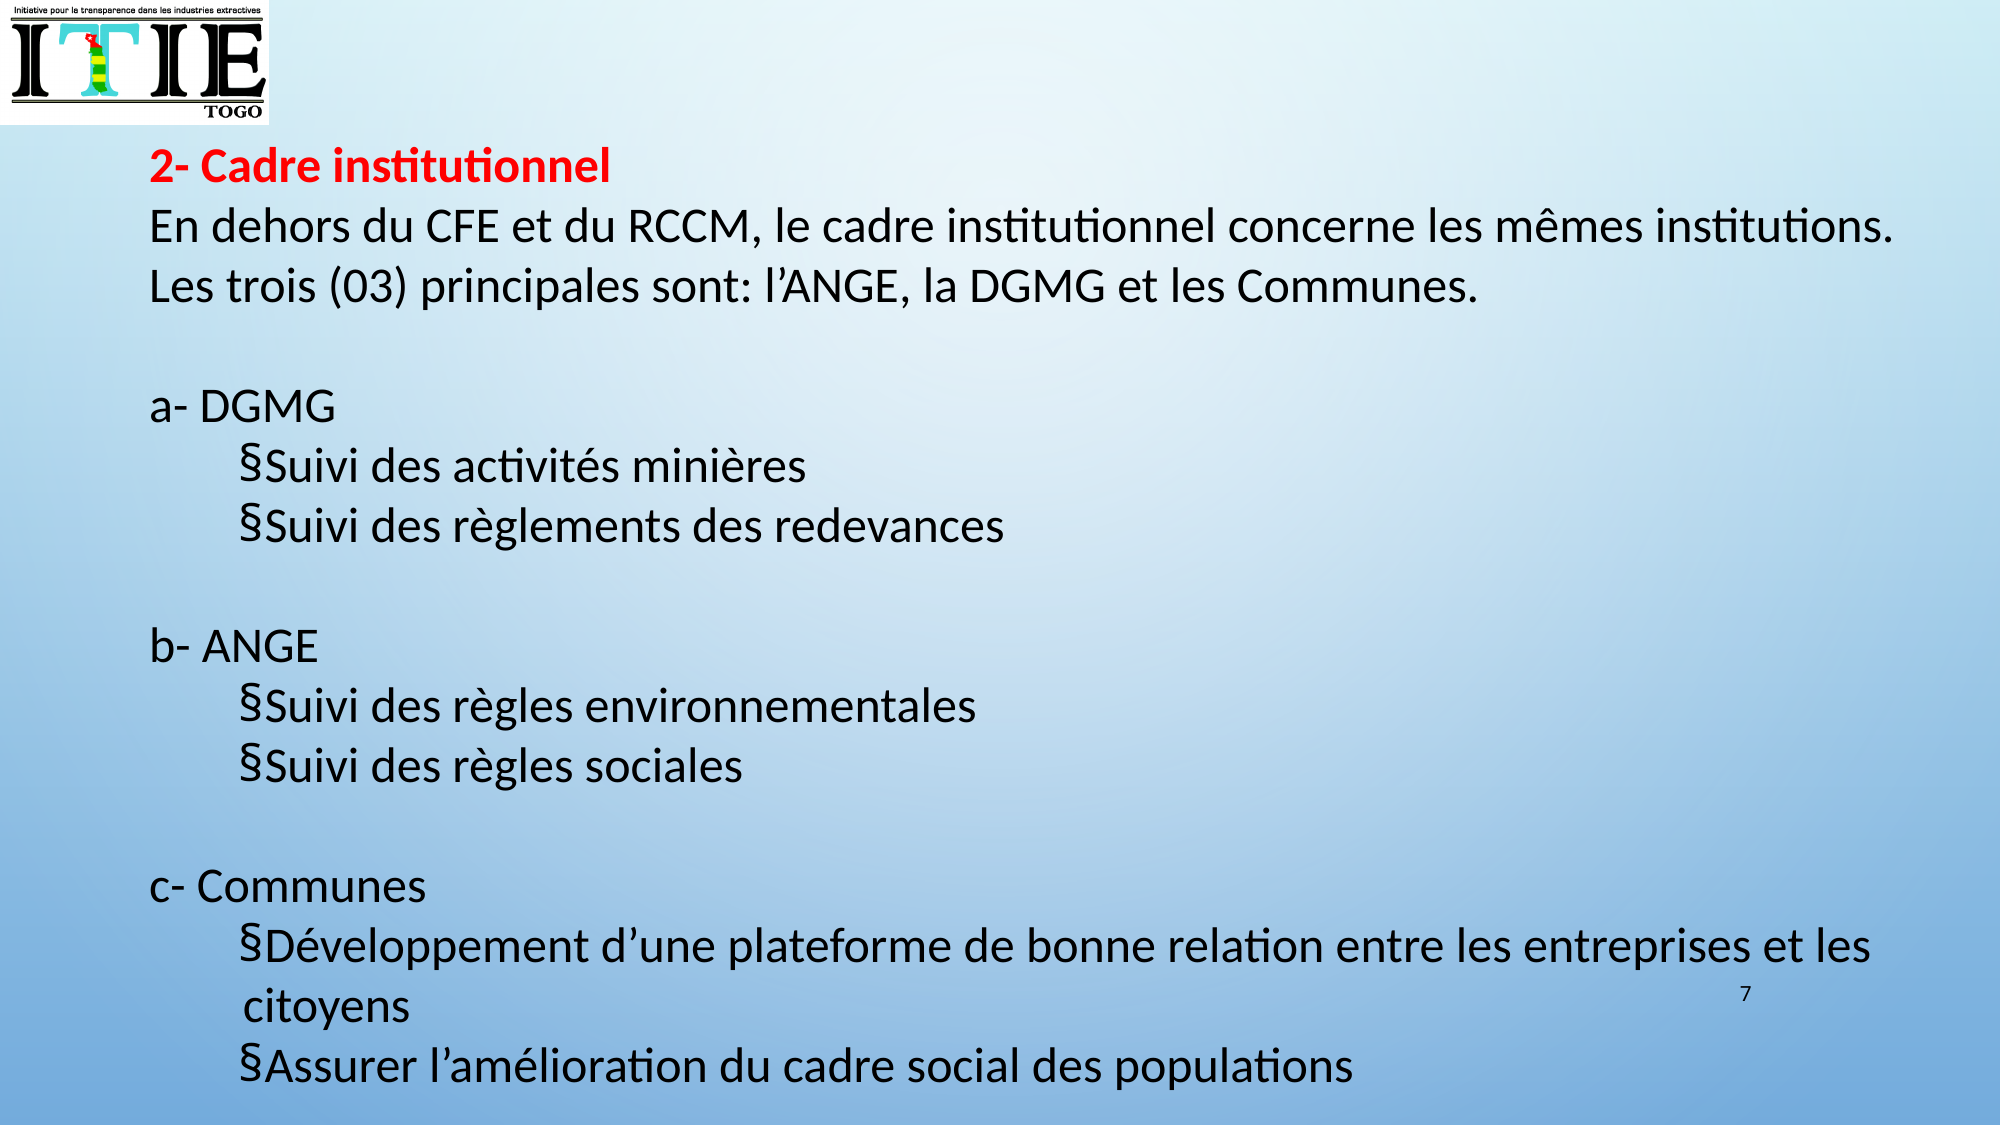

#
2- Cadre institutionnel
En dehors du CFE et du RCCM, le cadre institutionnel concerne les mêmes institutions. Les trois (03) principales sont: l’ANGE, la DGMG et les Communes.
a- DGMG
Suivi des activités minières
Suivi des règlements des redevances
b- ANGE
Suivi des règles environnementales
Suivi des règles sociales
c- Communes
Développement d’une plateforme de bonne relation entre les entreprises et les citoyens
Assurer l’amélioration du cadre social des populations